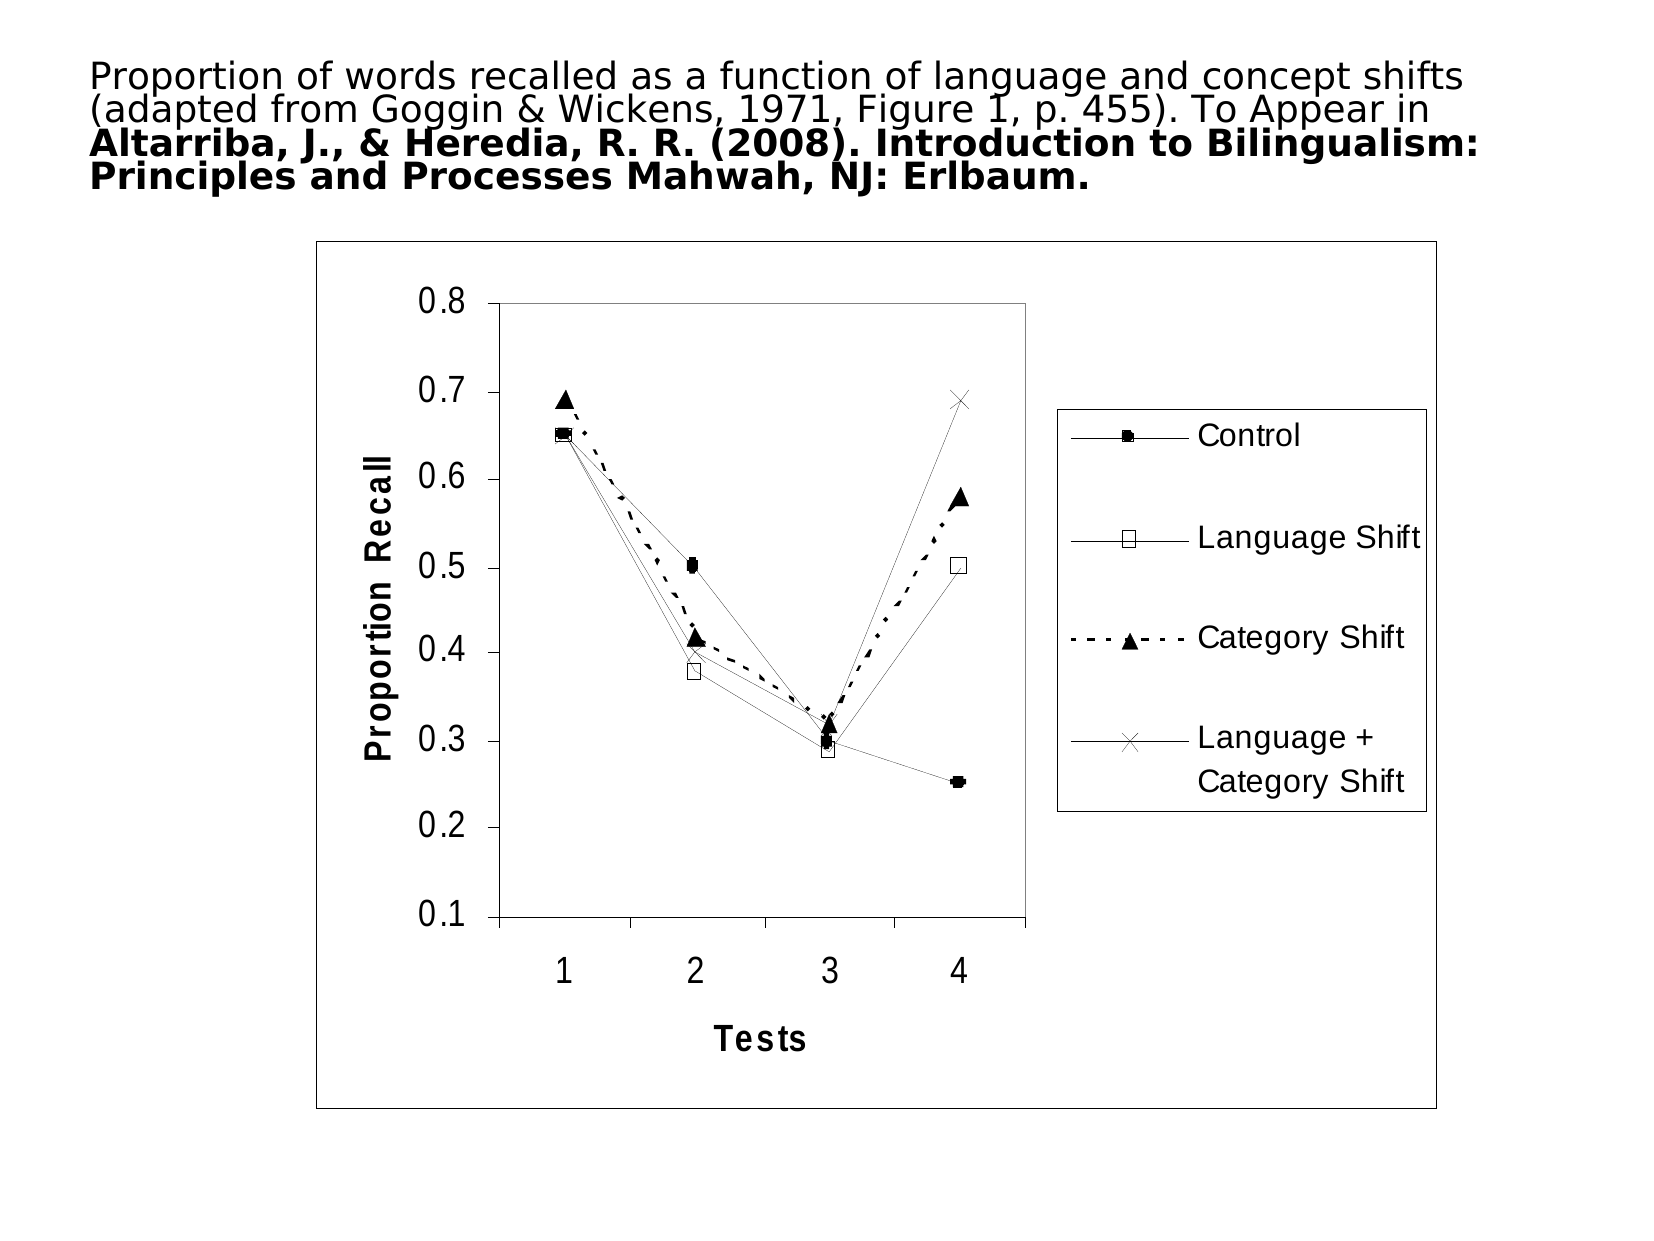

# Proportion of words recalled as a function of language and concept shifts (adapted from Goggin & Wickens, 1971, Figure 1, p. 455). To Appear in Altarriba, J., & Heredia, R. R. (2008). Introduction to Bilingualism: Principles and Processes Mahwah, NJ: Erlbaum.